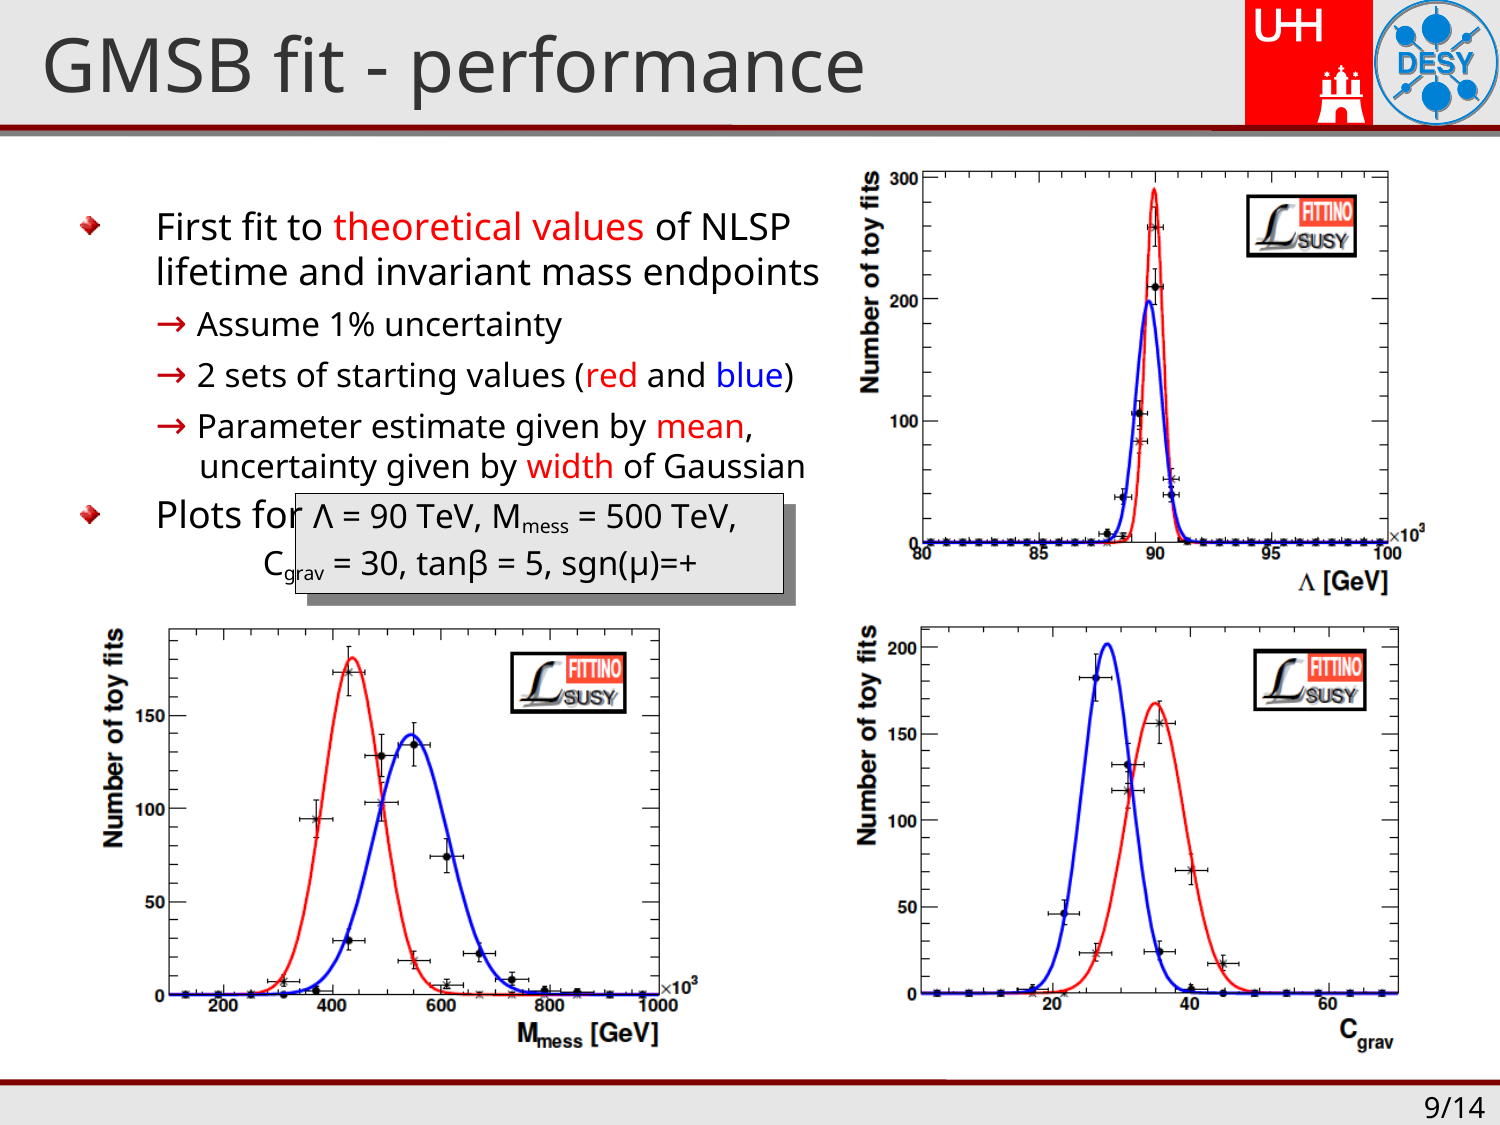

# GMSB fit - performance
First fit to theoretical values of NLSP lifetime and invariant mass endpoints
	→ Assume 1% uncertainty
	→ 2 sets of starting values (red and blue)
	→ Parameter estimate given by mean, uncertainty given by width of Gaussian
Plots for Λ = 90 TeV, Mmess = 500 TeV, Cgrav = 30, tanβ = 5, sgn(μ)=+
9